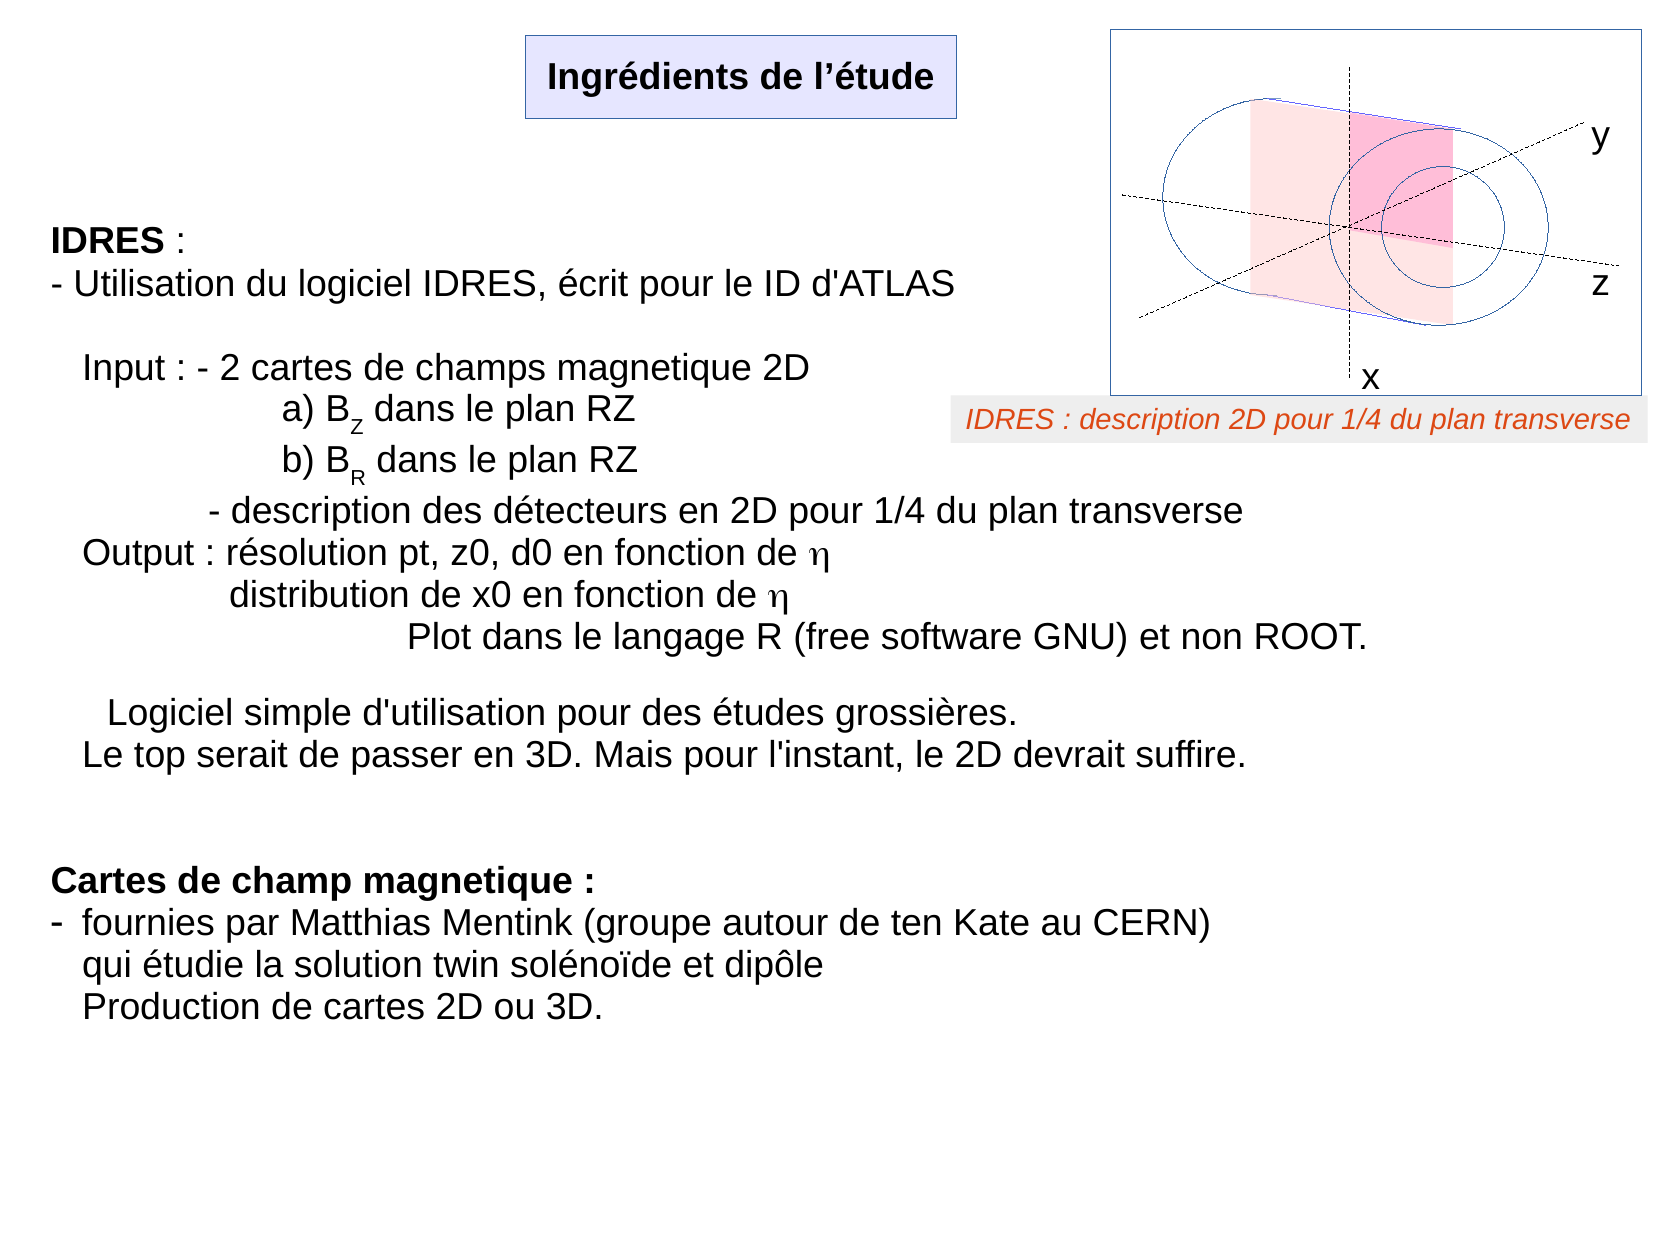

Ingrédients de l’étude
y
IDRES :
- Utilisation du logiciel IDRES, écrit pour le ID d'ATLAS
 Input : - 2 cartes de champs magnetique 2D
 a) BZ dans le plan RZ
 b) BR dans le plan RZ
 - description des détecteurs en 2D pour 1/4 du plan transverse
 Output : résolution pt, z0, d0 en fonction de h
 distribution de x0 en fonction de h
 Plot dans le langage R (free software GNU) et non ROOT.
 Logiciel simple d'utilisation pour des études grossières.
 Le top serait de passer en 3D. Mais pour l'instant, le 2D devrait suffire.
Cartes de champ magnetique :
- fournies par Matthias Mentink (groupe autour de ten Kate au CERN)
 qui étudie la solution twin solénoïde et dipôle
 Production de cartes 2D ou 3D.
z
x
IDRES : description 2D pour 1/4 du plan transverse